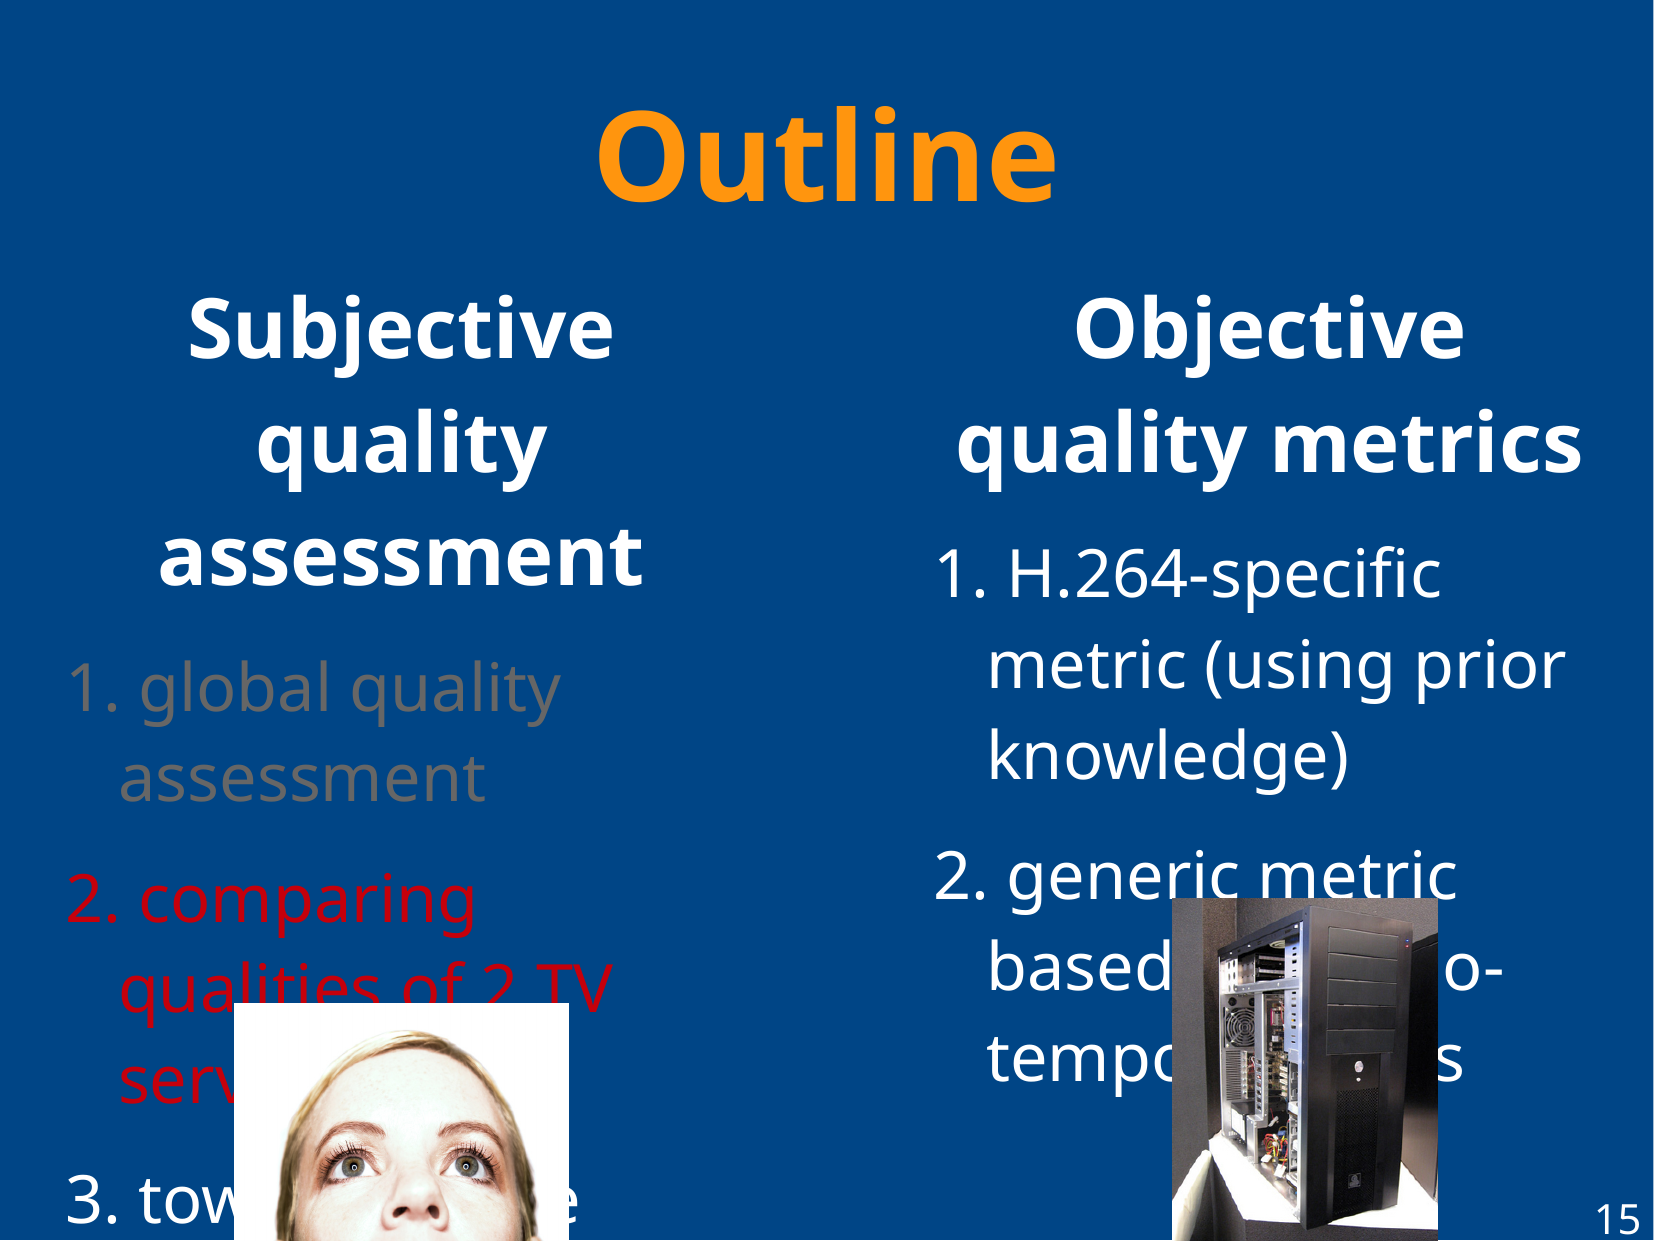

# Outline
Subjective quality assessment
1. global quality assessment
2. comparing qualities of 2 TV services
3. towards a fine quality measurement
Objective quality metrics
1. H.264-specific metric (using prior knowledge)
2. generic metric based on spatio-temporal tubes
15